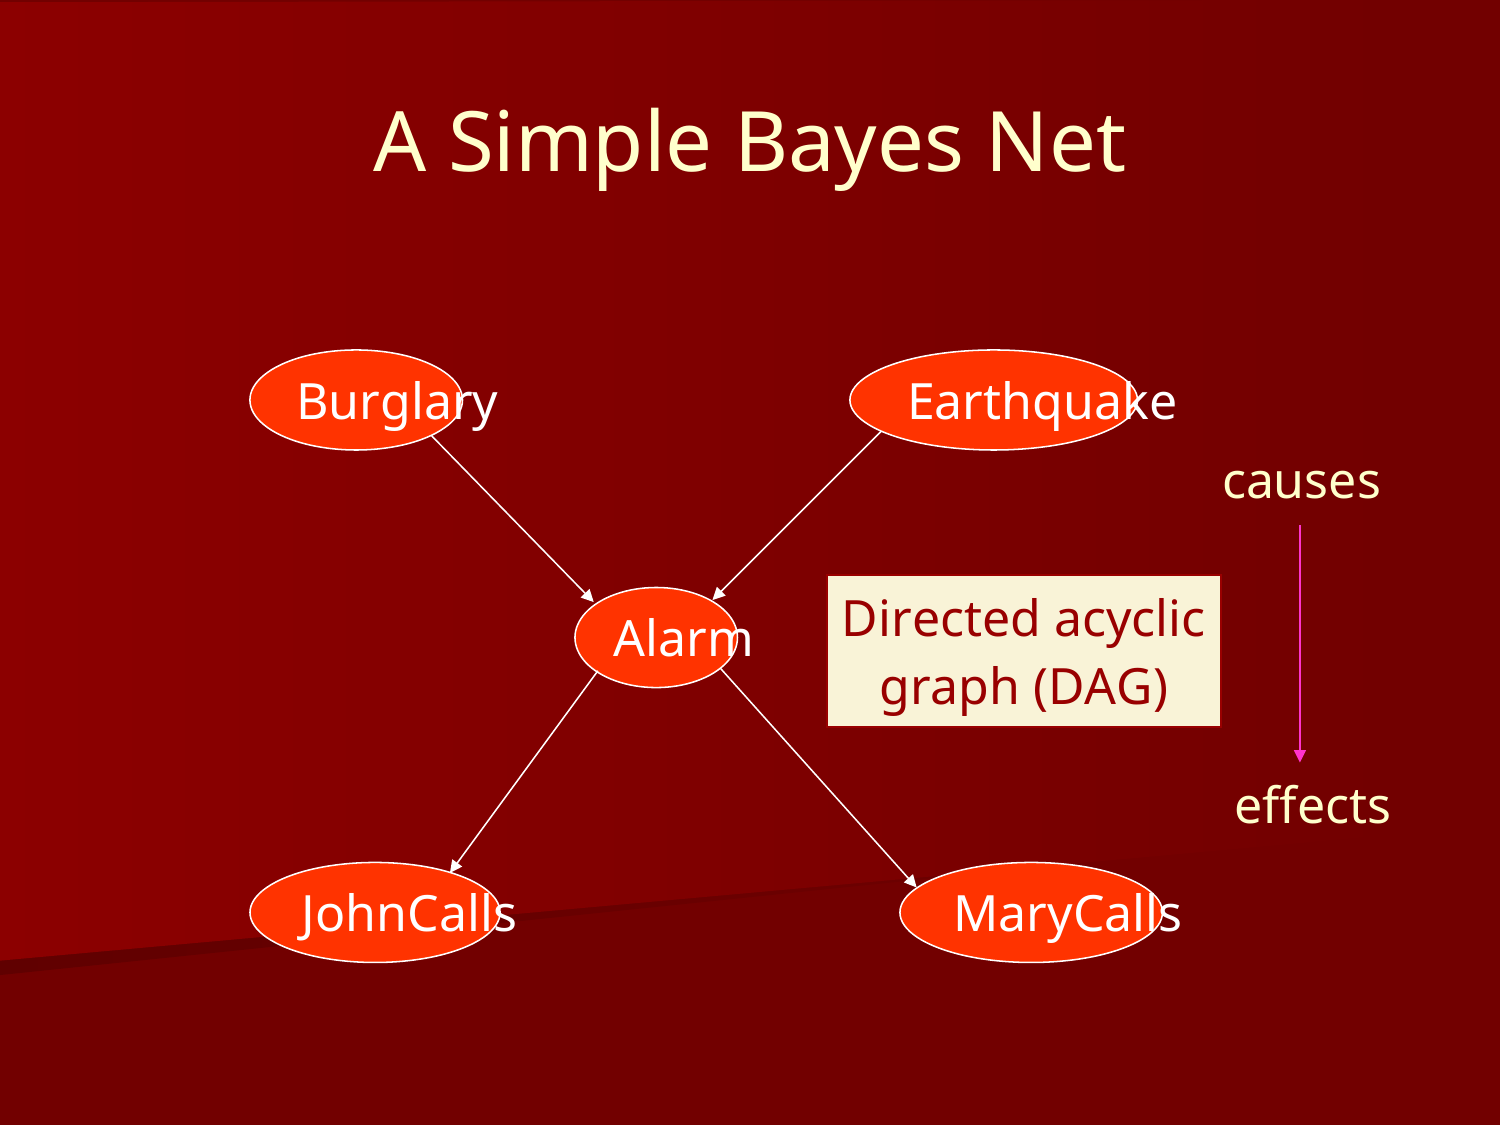

# A Simple Bayes Net
Burglary
Earthquake
Alarm
JohnCalls
MaryCalls
causes
effects
Directed acyclic
graph (DAG)